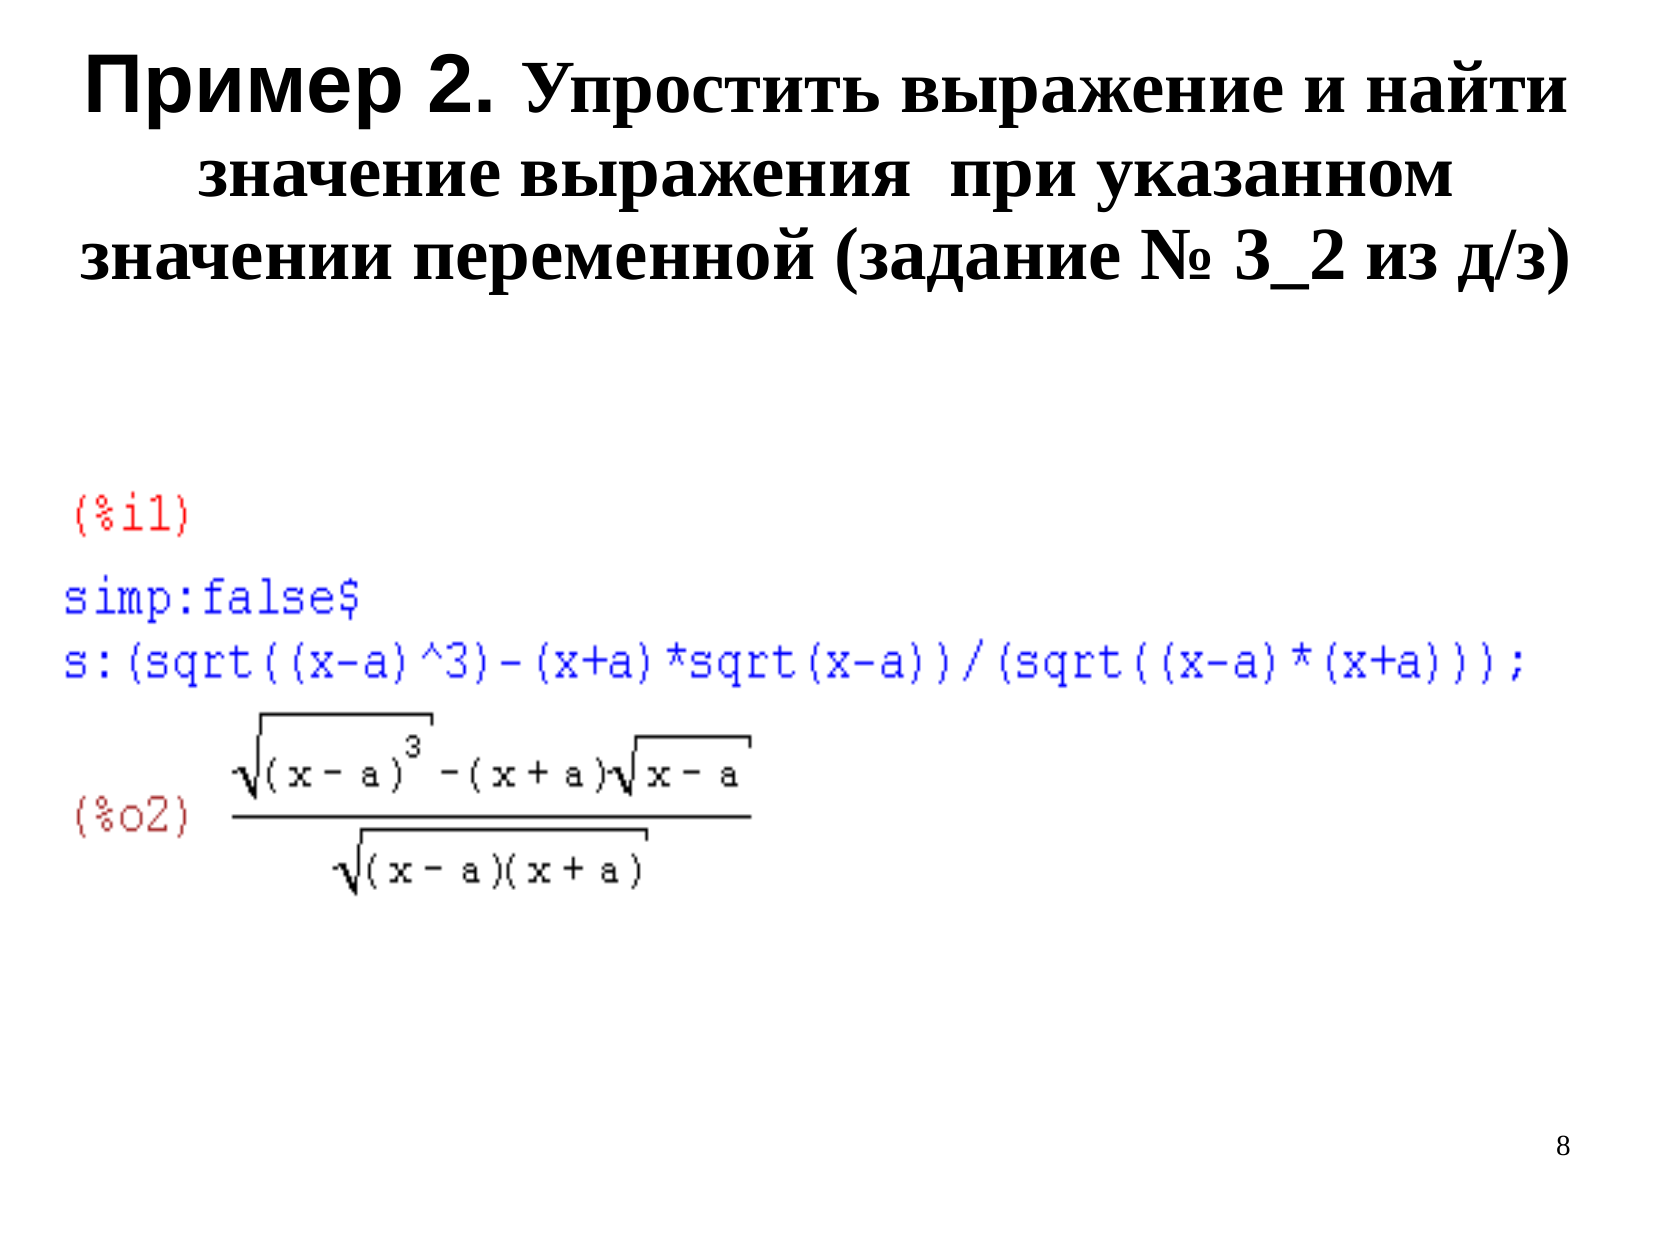

Пример 2. Упростить выражение и найти значение выражения при указанном значении переменной (задание № 3_2 из д/з)
8